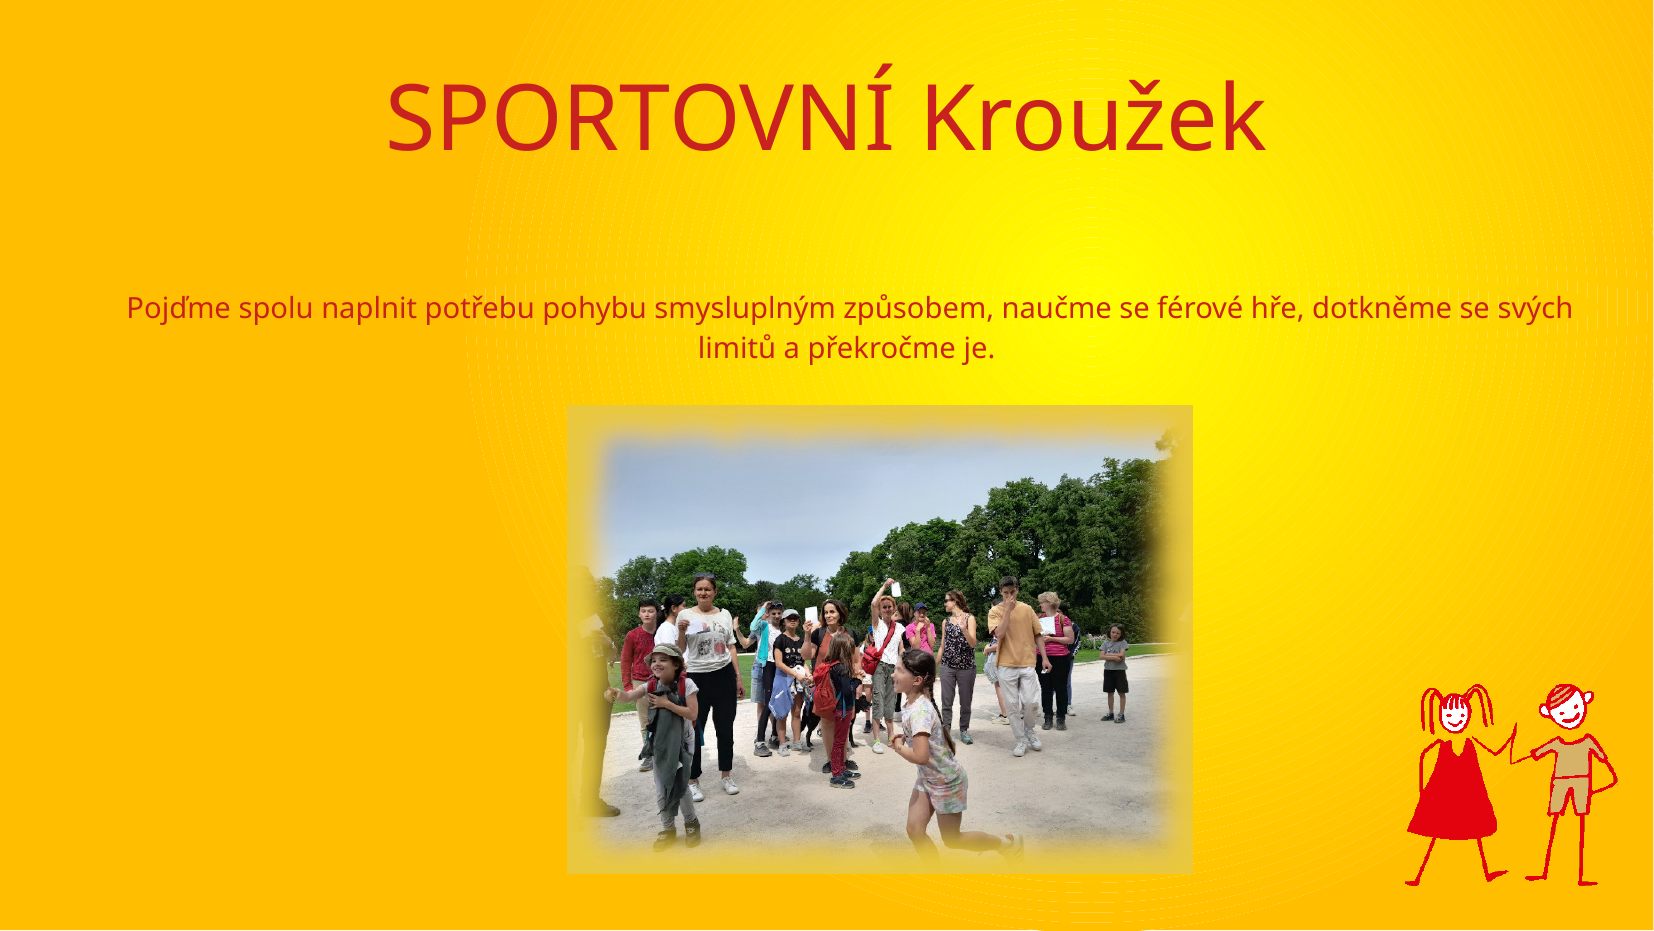

# SPORTOVNÍ Kroužek
Pojďme spolu naplnit potřebu pohybu smysluplným způsobem, naučme se férové hře, dotkněme se svých limitů a překročme je.